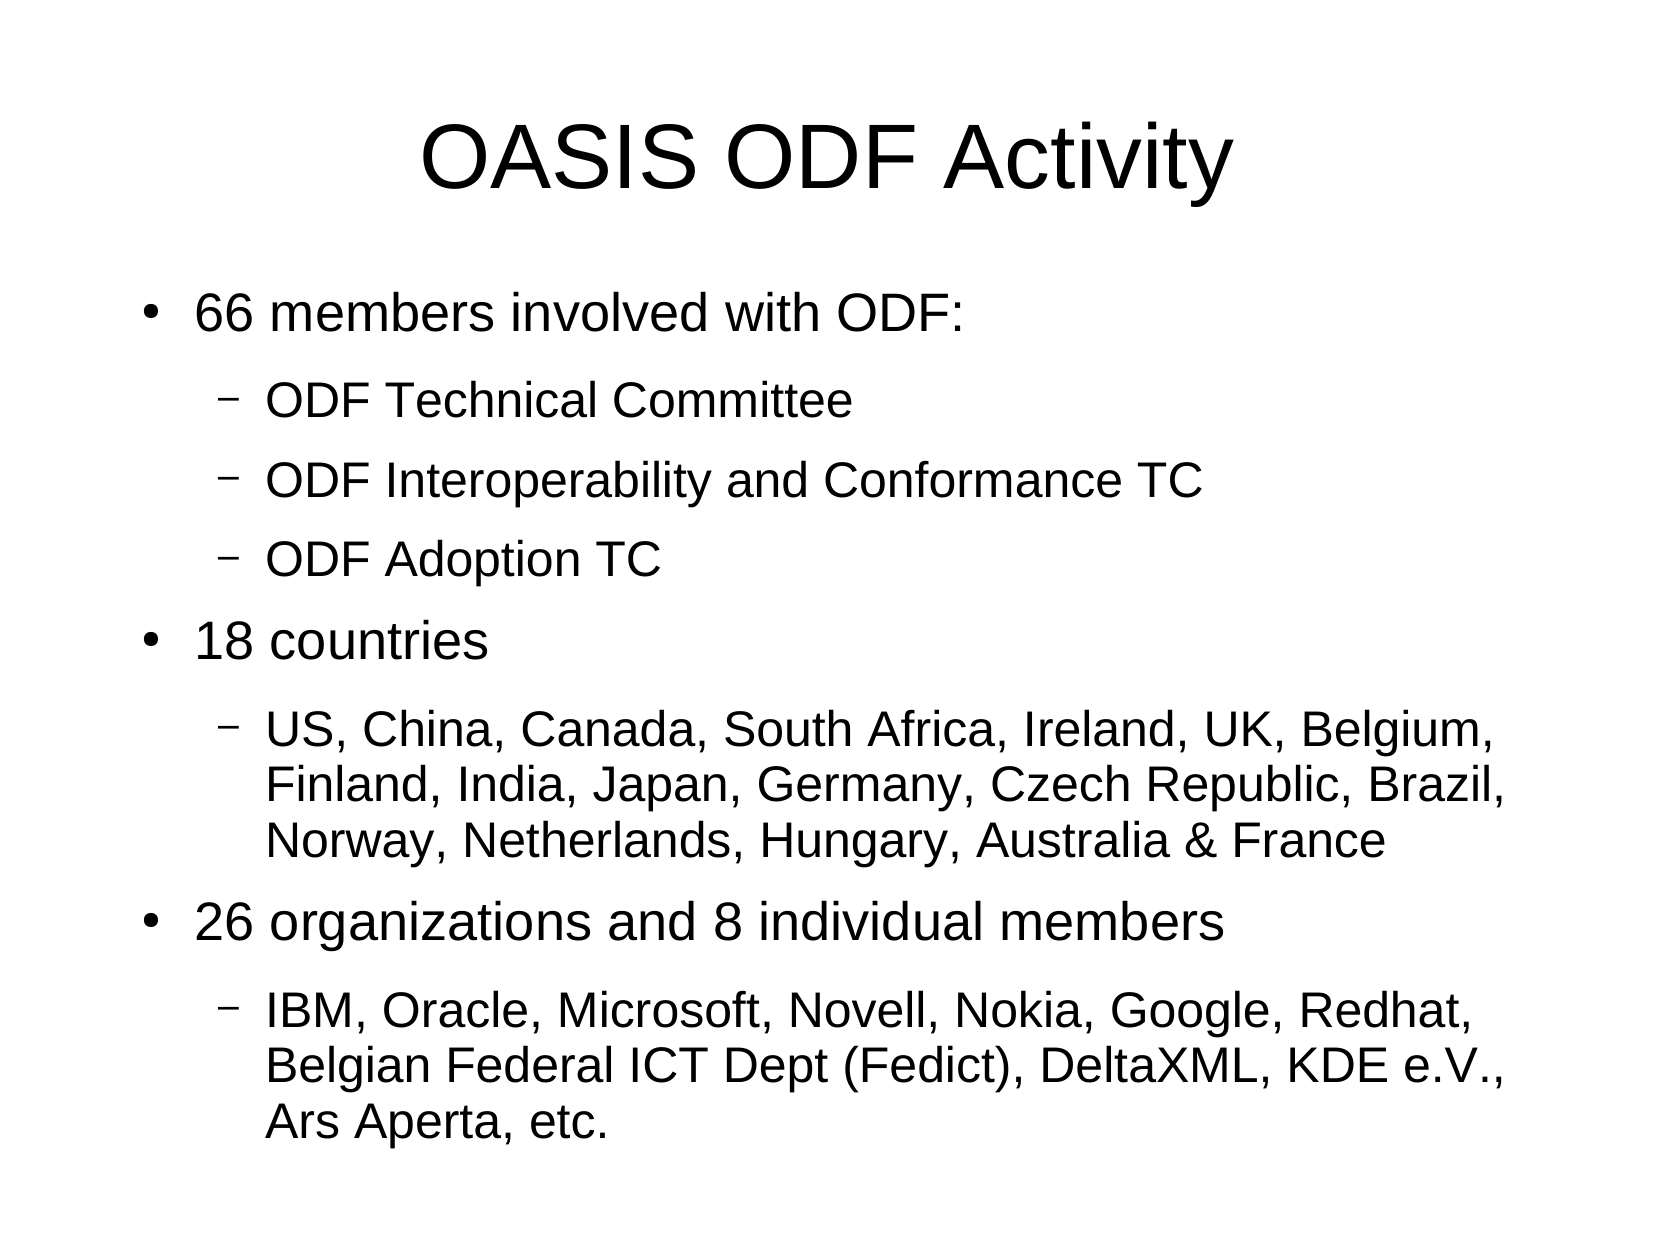

# OASIS ODF Activity
66 members involved with ODF:
ODF Technical Committee
ODF Interoperability and Conformance TC
ODF Adoption TC
18 countries
US, China, Canada, South Africa, Ireland, UK, Belgium, Finland, India, Japan, Germany, Czech Republic, Brazil, Norway, Netherlands, Hungary, Australia & France
26 organizations and 8 individual members
IBM, Oracle, Microsoft, Novell, Nokia, Google, Redhat, Belgian Federal ICT Dept (Fedict), DeltaXML, KDE e.V., Ars Aperta, etc.